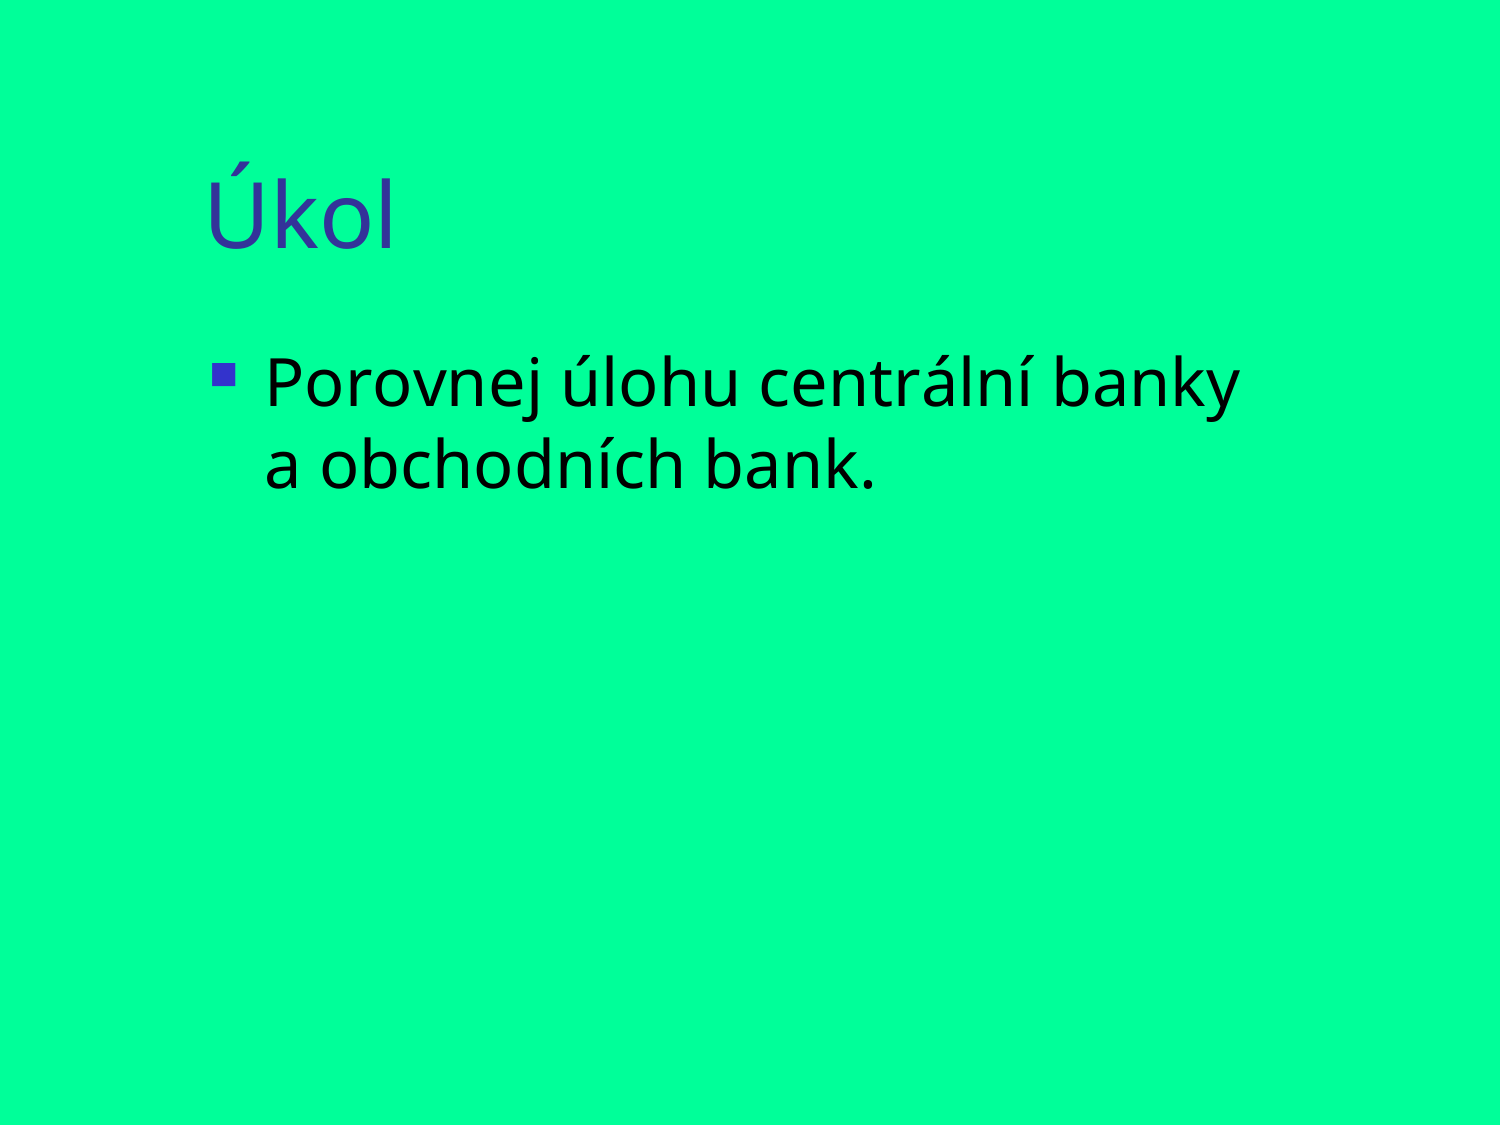

# Úkol
Porovnej úlohu centrální banky
a obchodních bank.